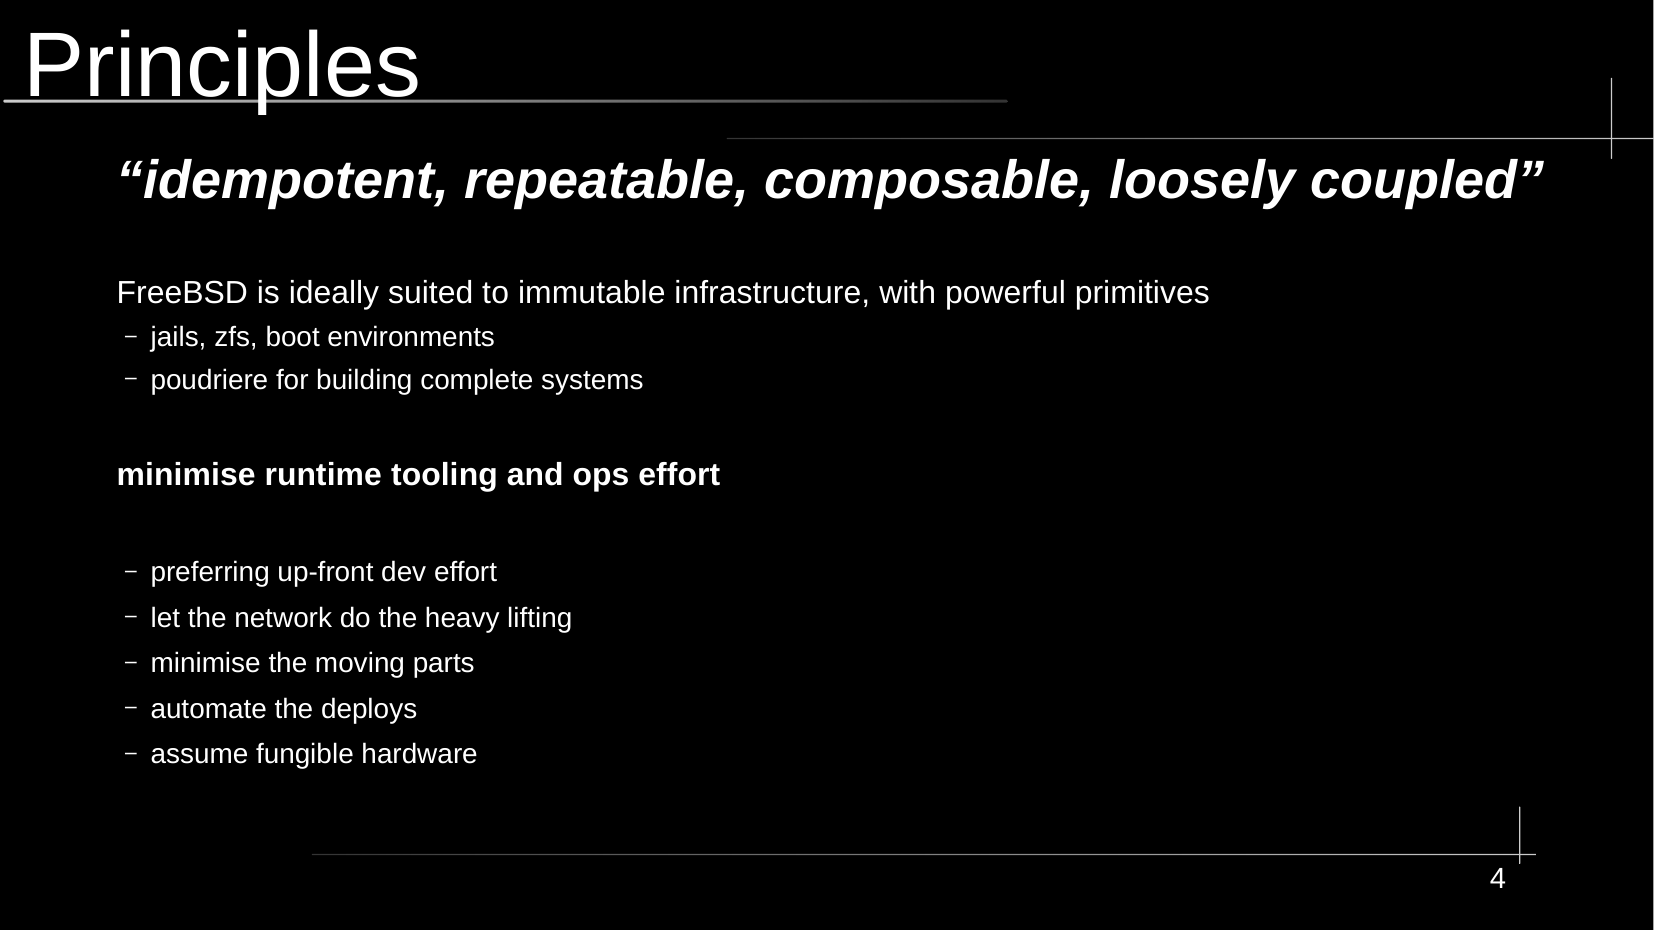

# Principles
“idempotent, repeatable, composable, loosely coupled”
FreeBSD is ideally suited to immutable infrastructure, with powerful primitives
jails, zfs, boot environments
poudriere for building complete systems
minimise runtime tooling and ops effort
preferring up-front dev effort
let the network do the heavy lifting
minimise the moving parts
automate the deploys
assume fungible hardware
4